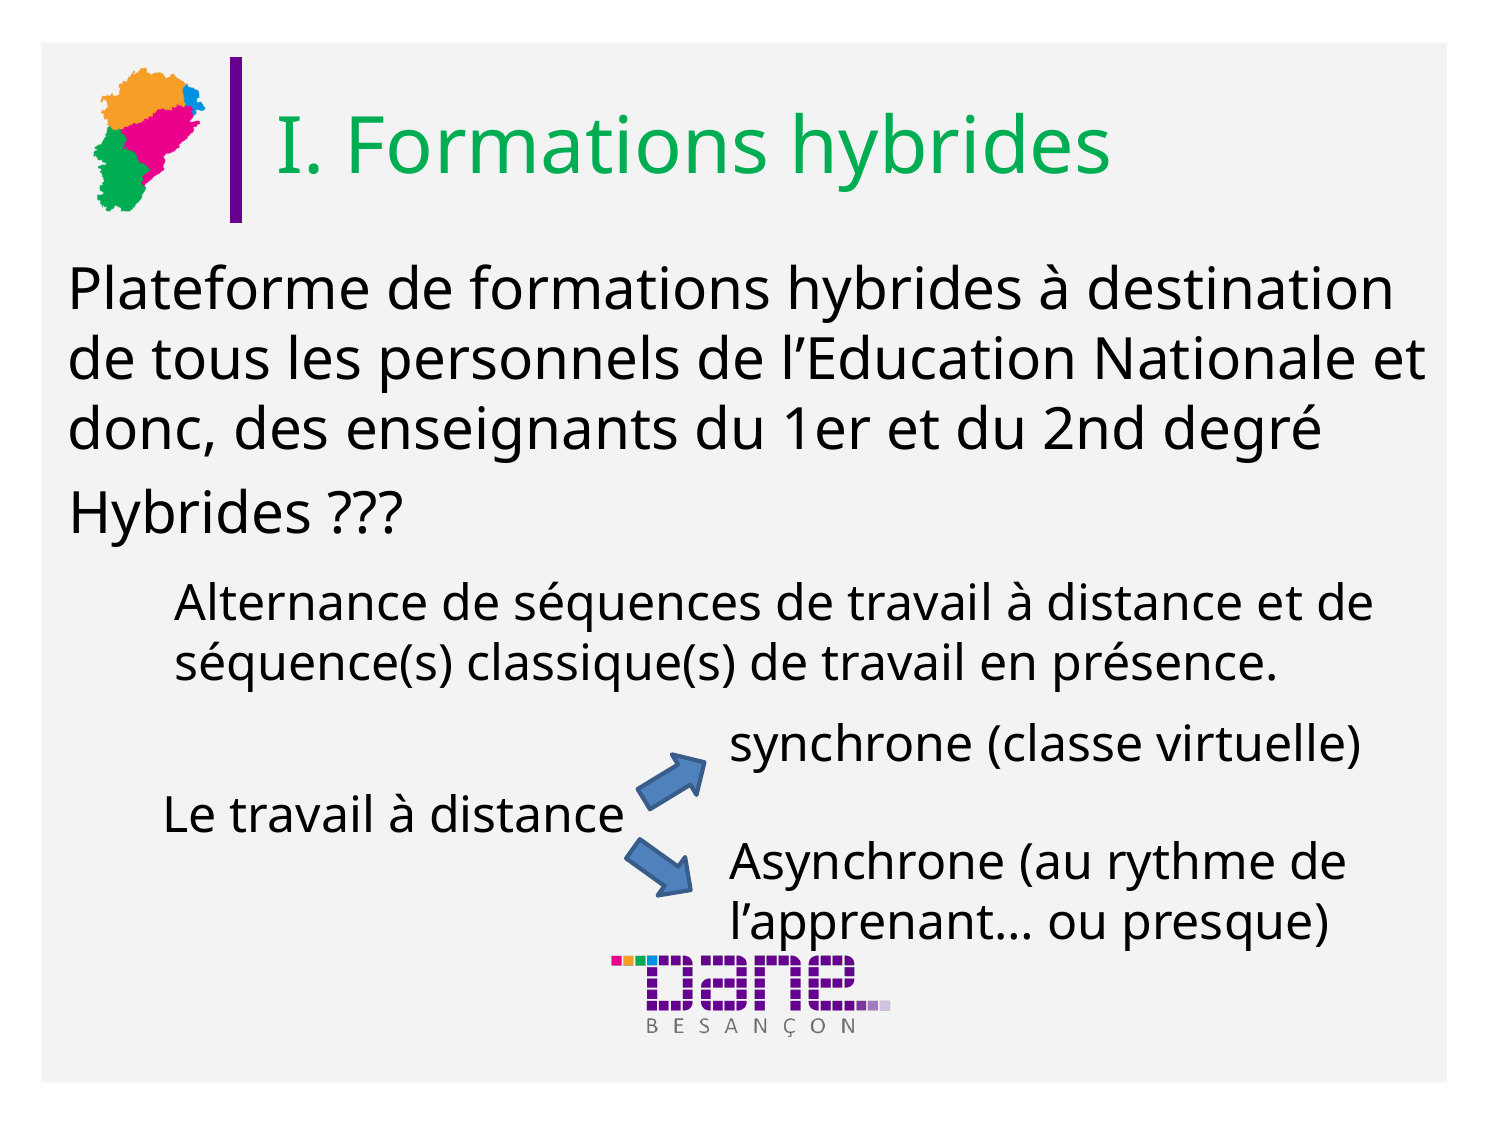

I. Formations hybrides
Plateforme de formations hybrides à destination de tous les personnels de l’Education Nationale et donc, des enseignants du 1er et du 2nd degré
Hybrides ???
Alternance de séquences de travail à distance et de séquence(s) classique(s) de travail en présence.
synchrone (classe virtuelle)
Le travail à distance
Asynchrone (au rythme de l’apprenant… ou presque)